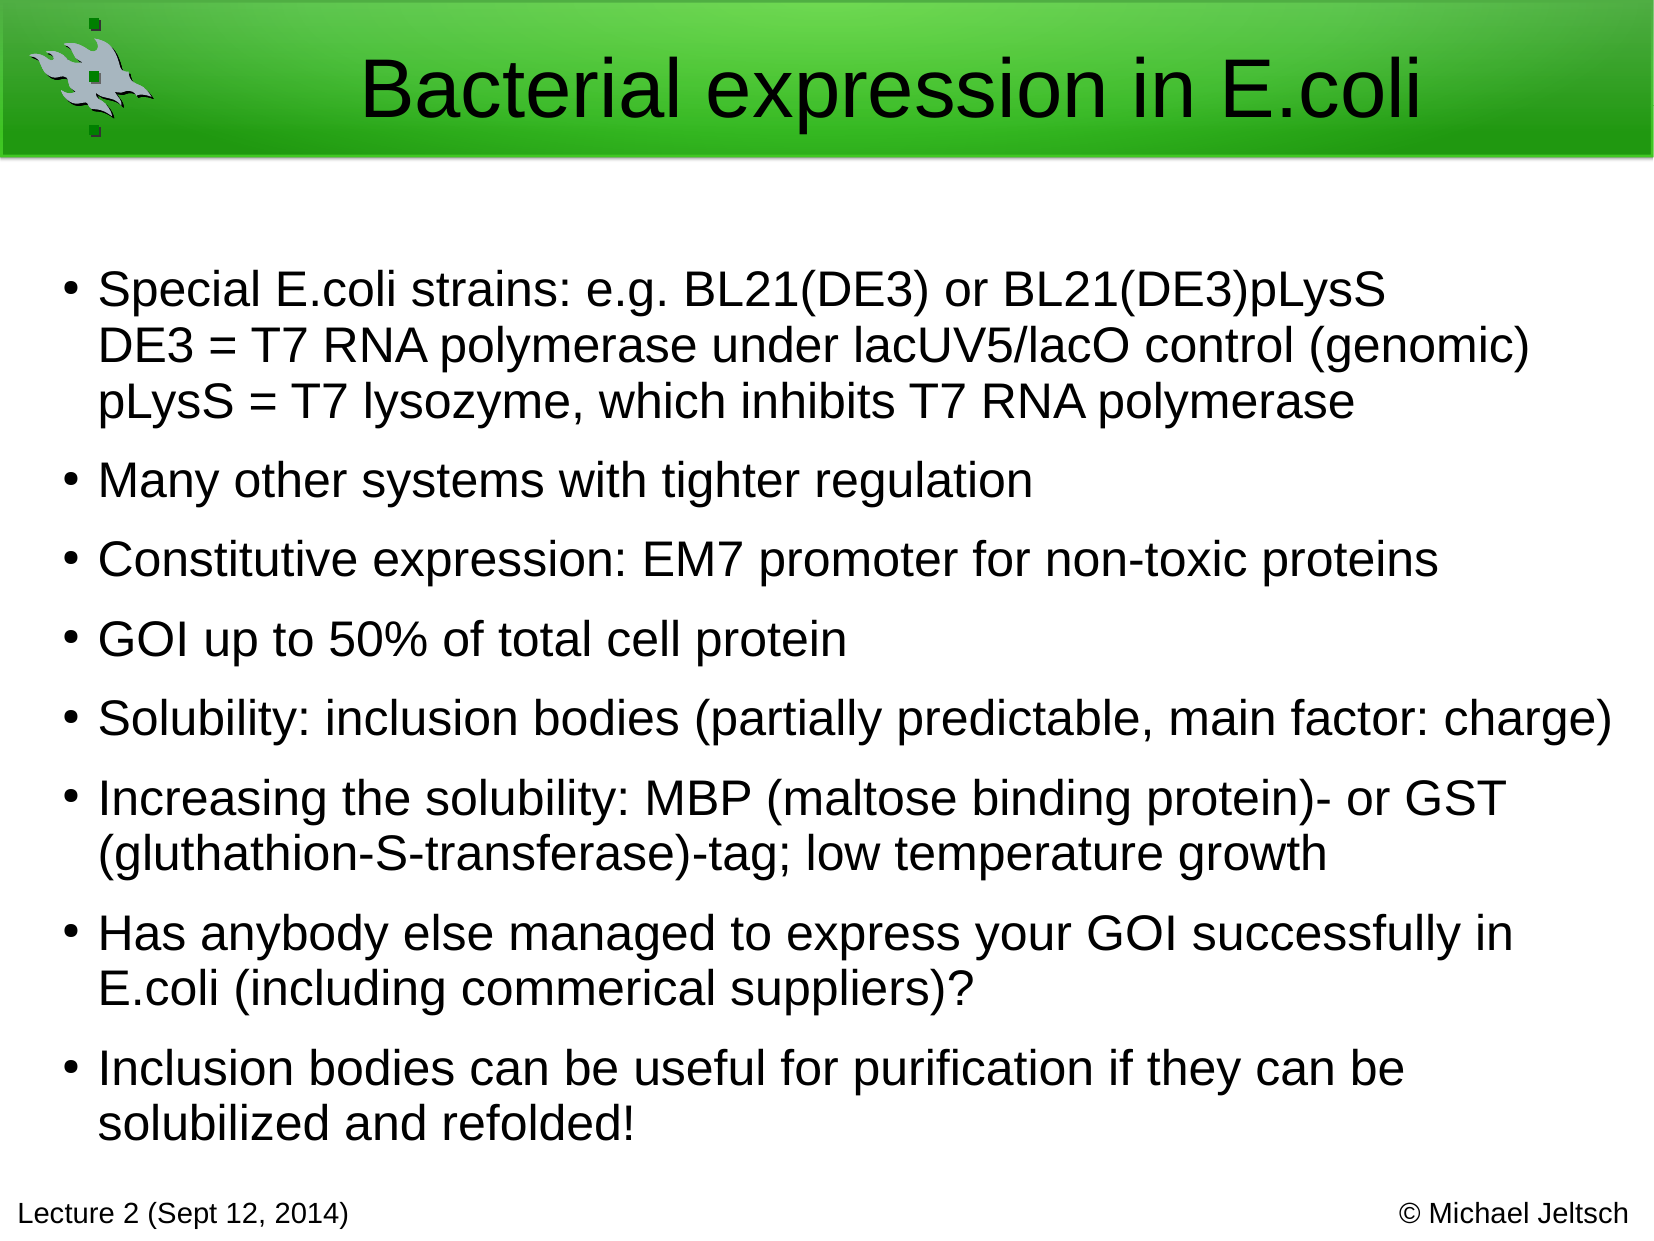

# Bacterial expression in E.coli
Special E.coli strains: e.g. BL21(DE3) or BL21(DE3)pLysS
DE3 = T7 RNA polymerase under lacUV5/lacO control (genomic)
pLysS = T7 lysozyme, which inhibits T7 RNA polymerase
Many other systems with tighter regulation
Constitutive expression: EM7 promoter for non-toxic proteins
GOI up to 50% of total cell protein
Solubility: inclusion bodies (partially predictable, main factor: charge)
Increasing the solubility: MBP (maltose binding protein)- or GST
(gluthathion-S-transferase)-tag; low temperature growth
Has anybody else managed to express your GOI successfully in
E.coli (including commerical suppliers)?
Inclusion bodies can be useful for purification if they can be solubilized and refolded!